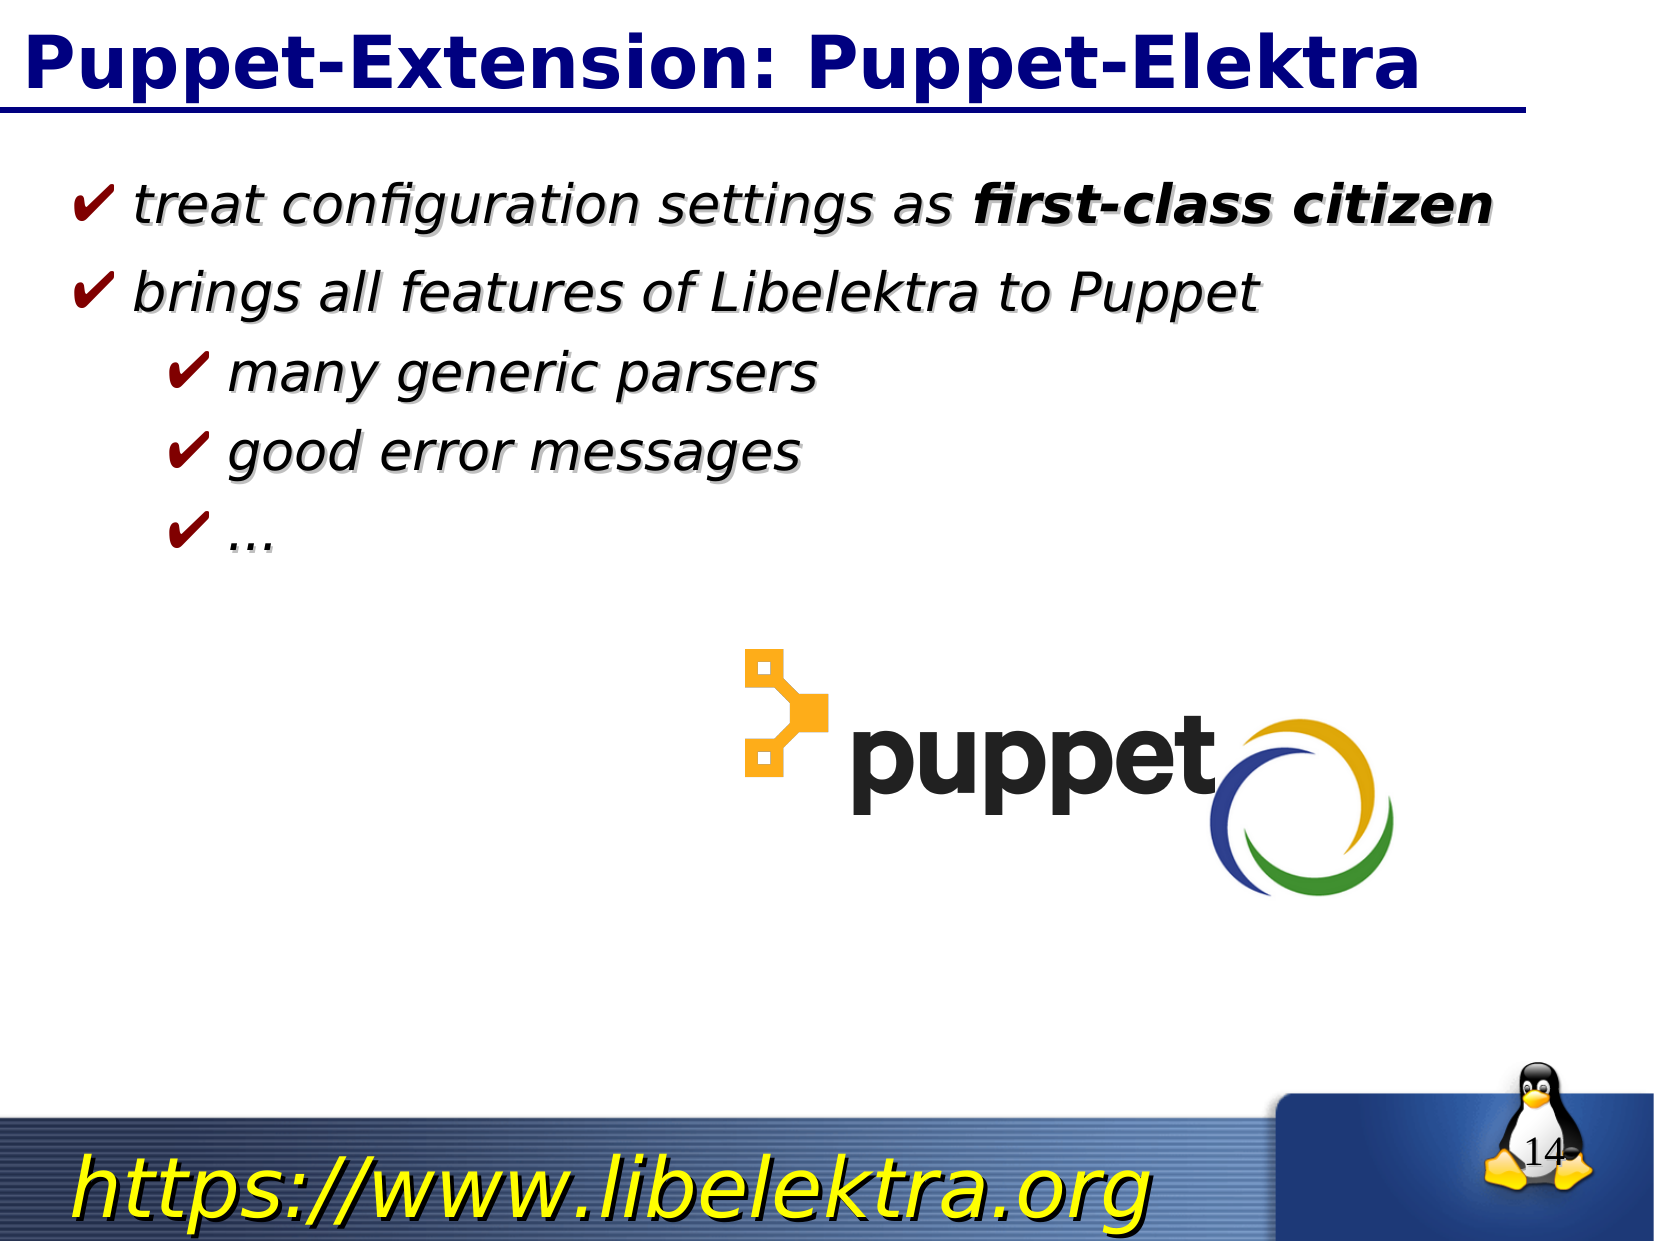

Puppet-Extension: Puppet-Elektra
# treat configuration settings as first-class citizen
brings all features of Libelektra to Puppet
many generic parsers
good error messages
...